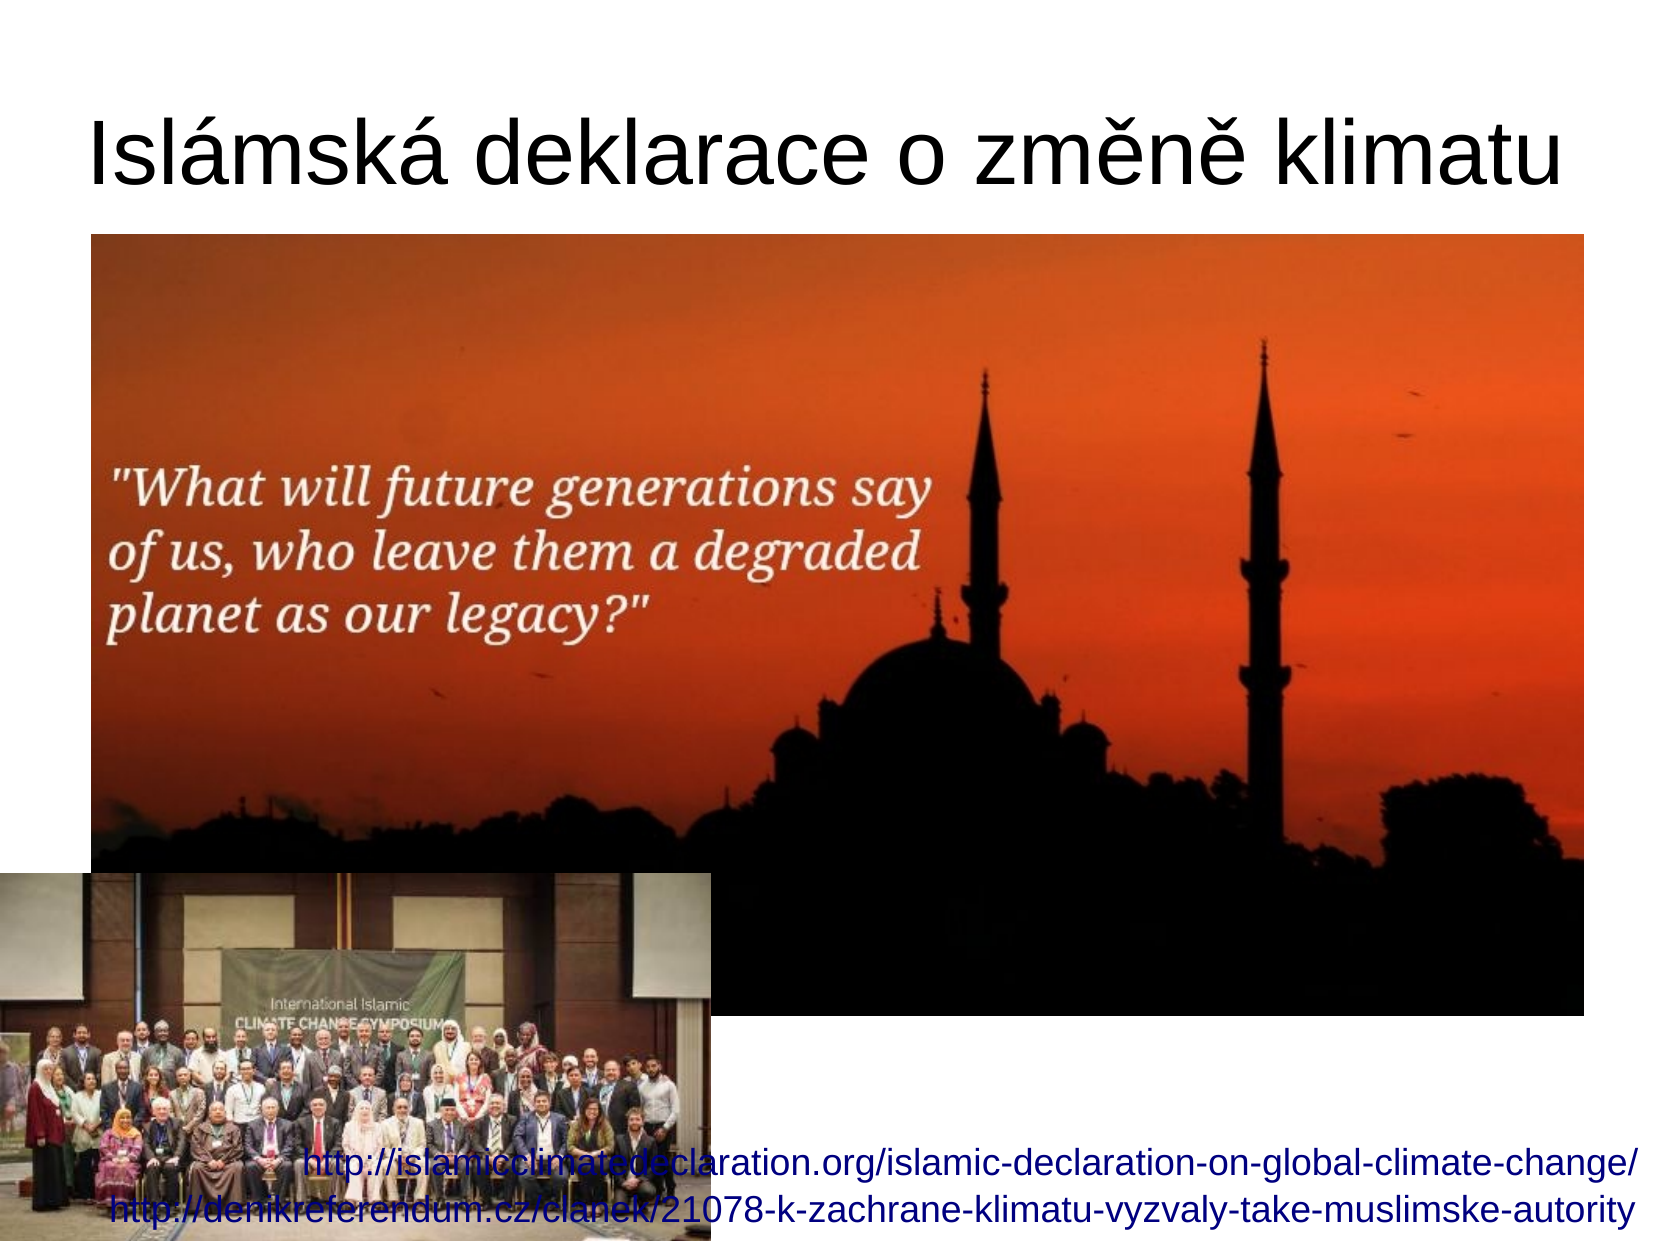

# Islámská deklarace o změně klimatu
http://islamicclimatedeclaration.org/islamic-declaration-on-global-climate-change/
http://denikreferendum.cz/clanek/21078-k-zachrane-klimatu-vyzvaly-take-muslimske-autority